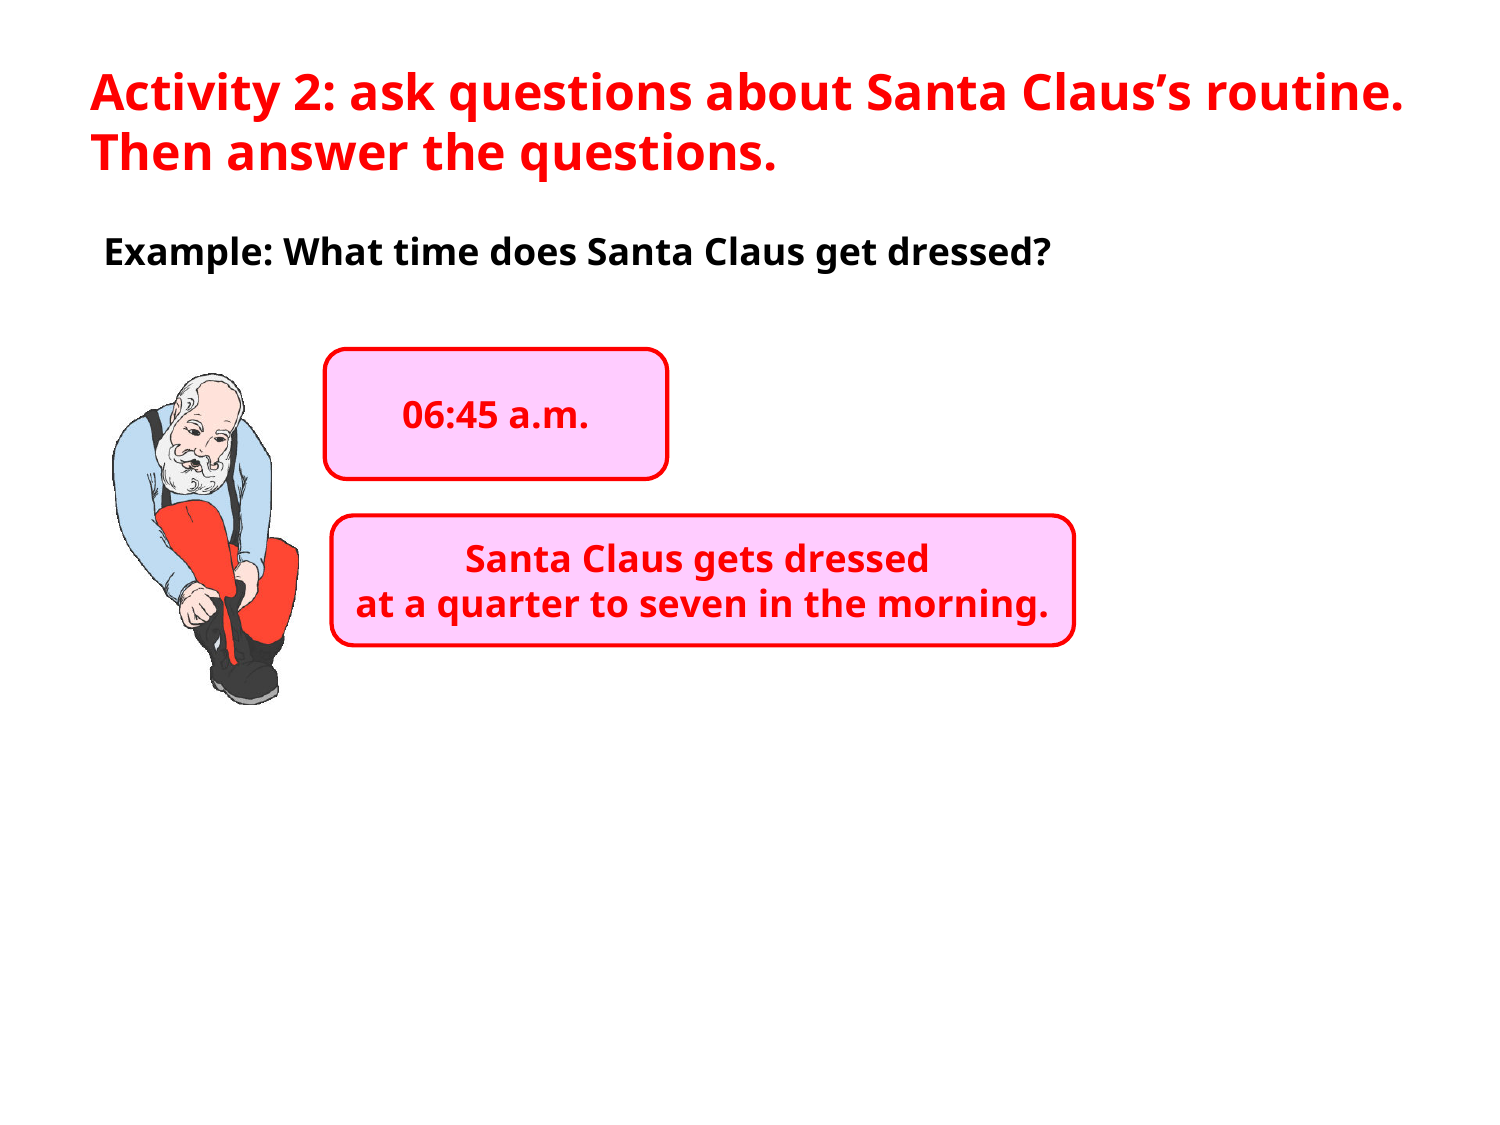

# Activity 2: ask questions about Santa Claus’s routine. Then answer the questions.
Example: What time does Santa Claus get dressed?
06:45 a.m.
Santa Claus gets dressed
at a quarter to seven in the morning.